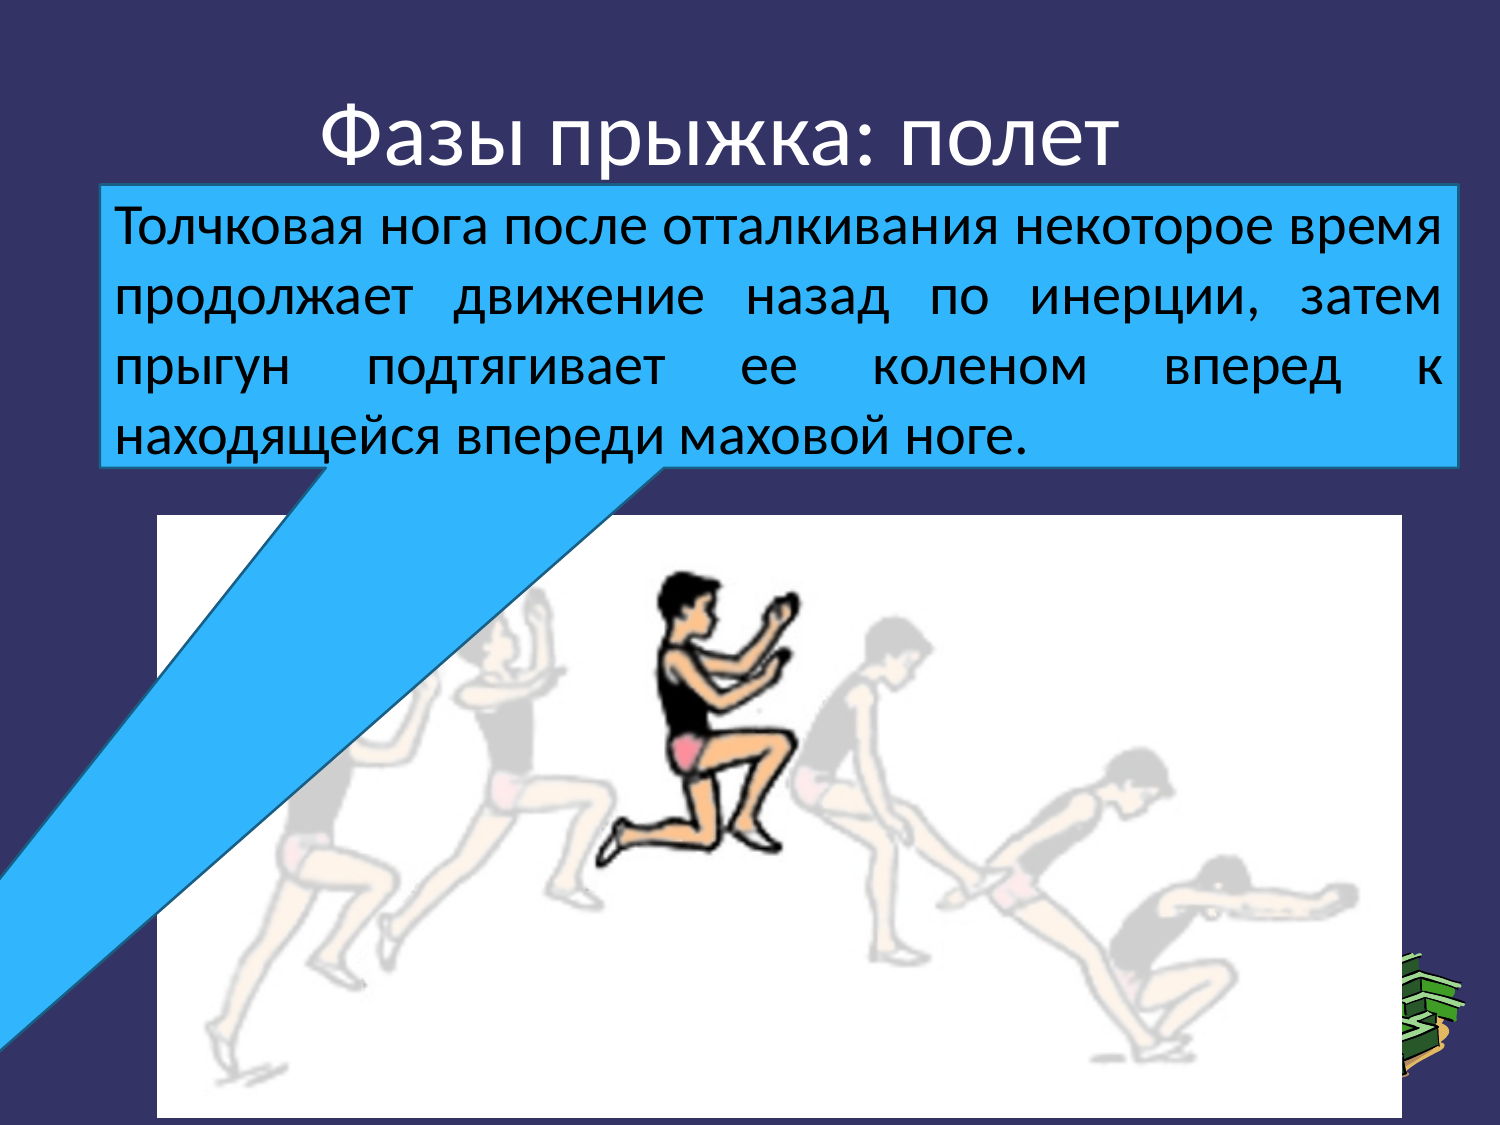

Фазы прыжка: полет
Толчковая нога после отталкивания некоторое время продолжает движение назад по инерции, затем прыгун подтягивает ее коленом вперед к находящейся впереди маховой ноге.